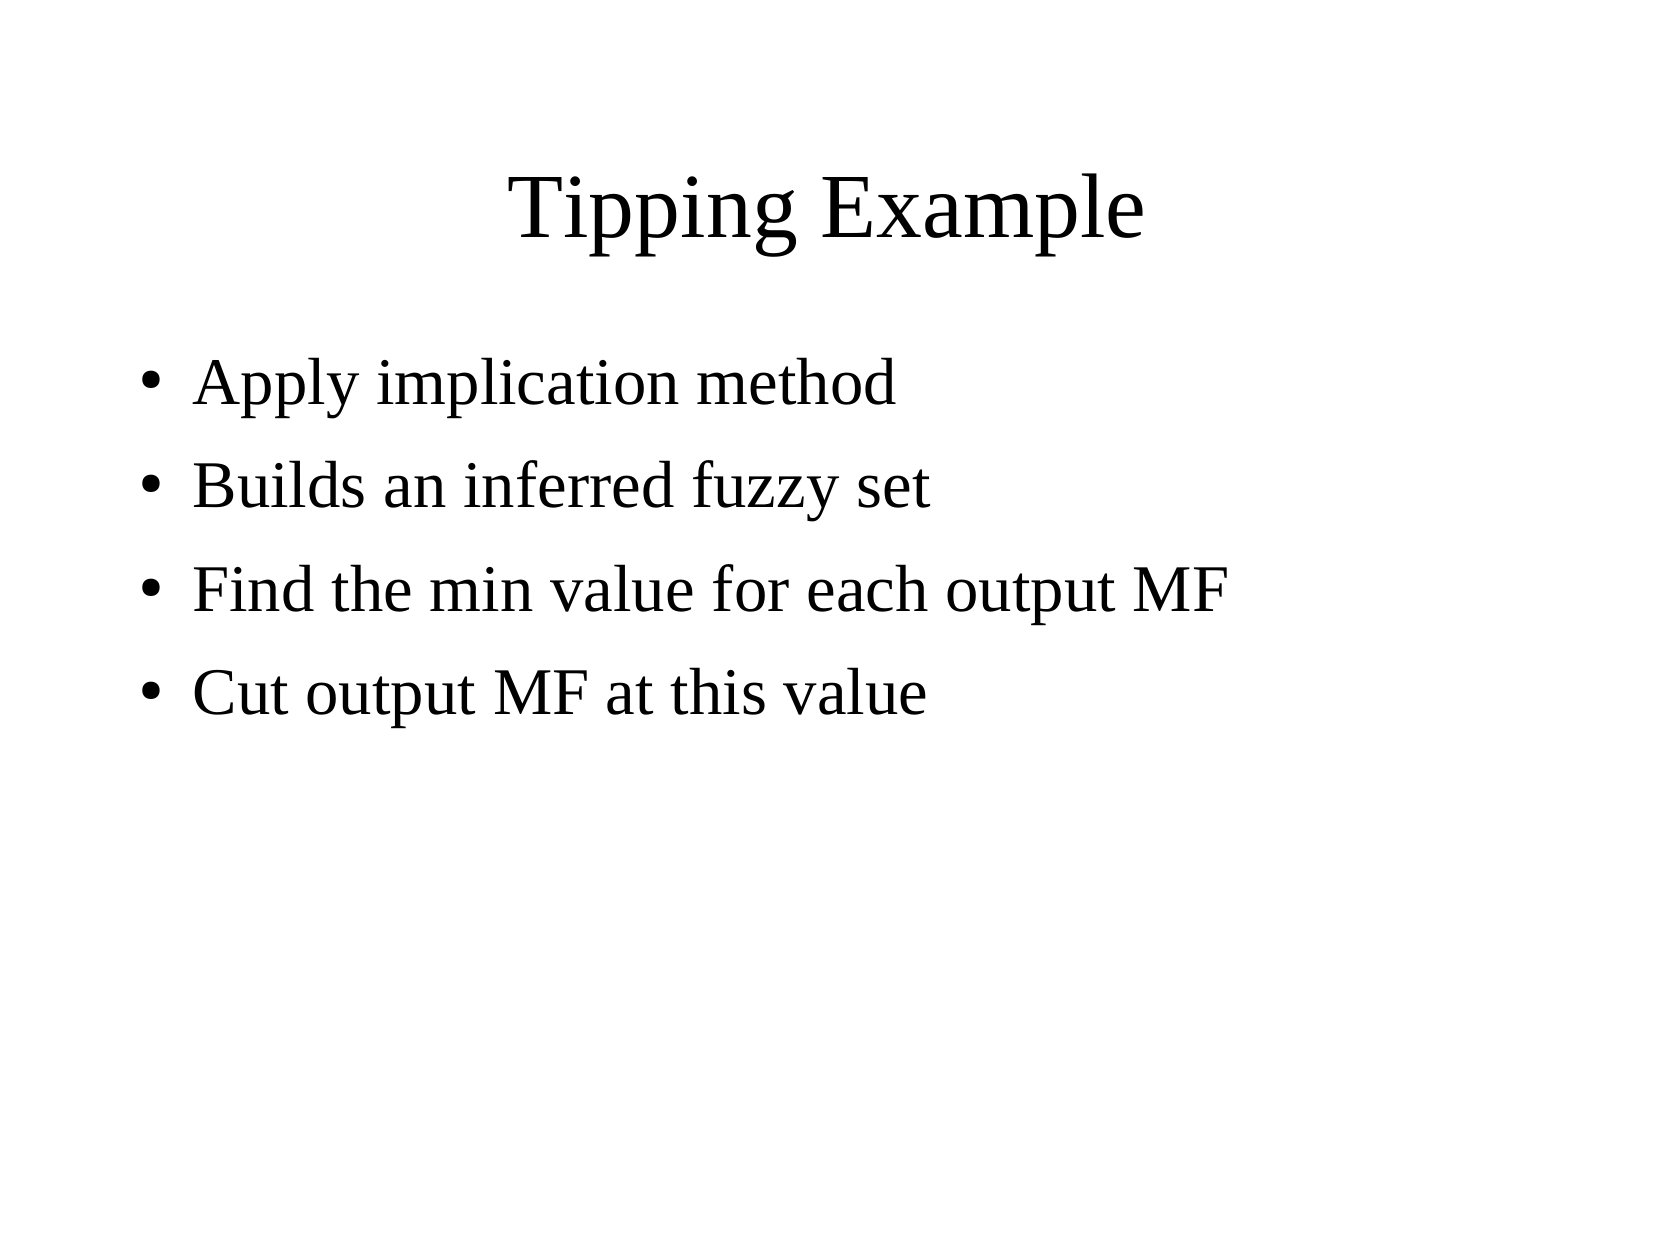

# Tipping Example
Apply implication method
Builds an inferred fuzzy set
Find the min value for each output MF
Cut output MF at this value